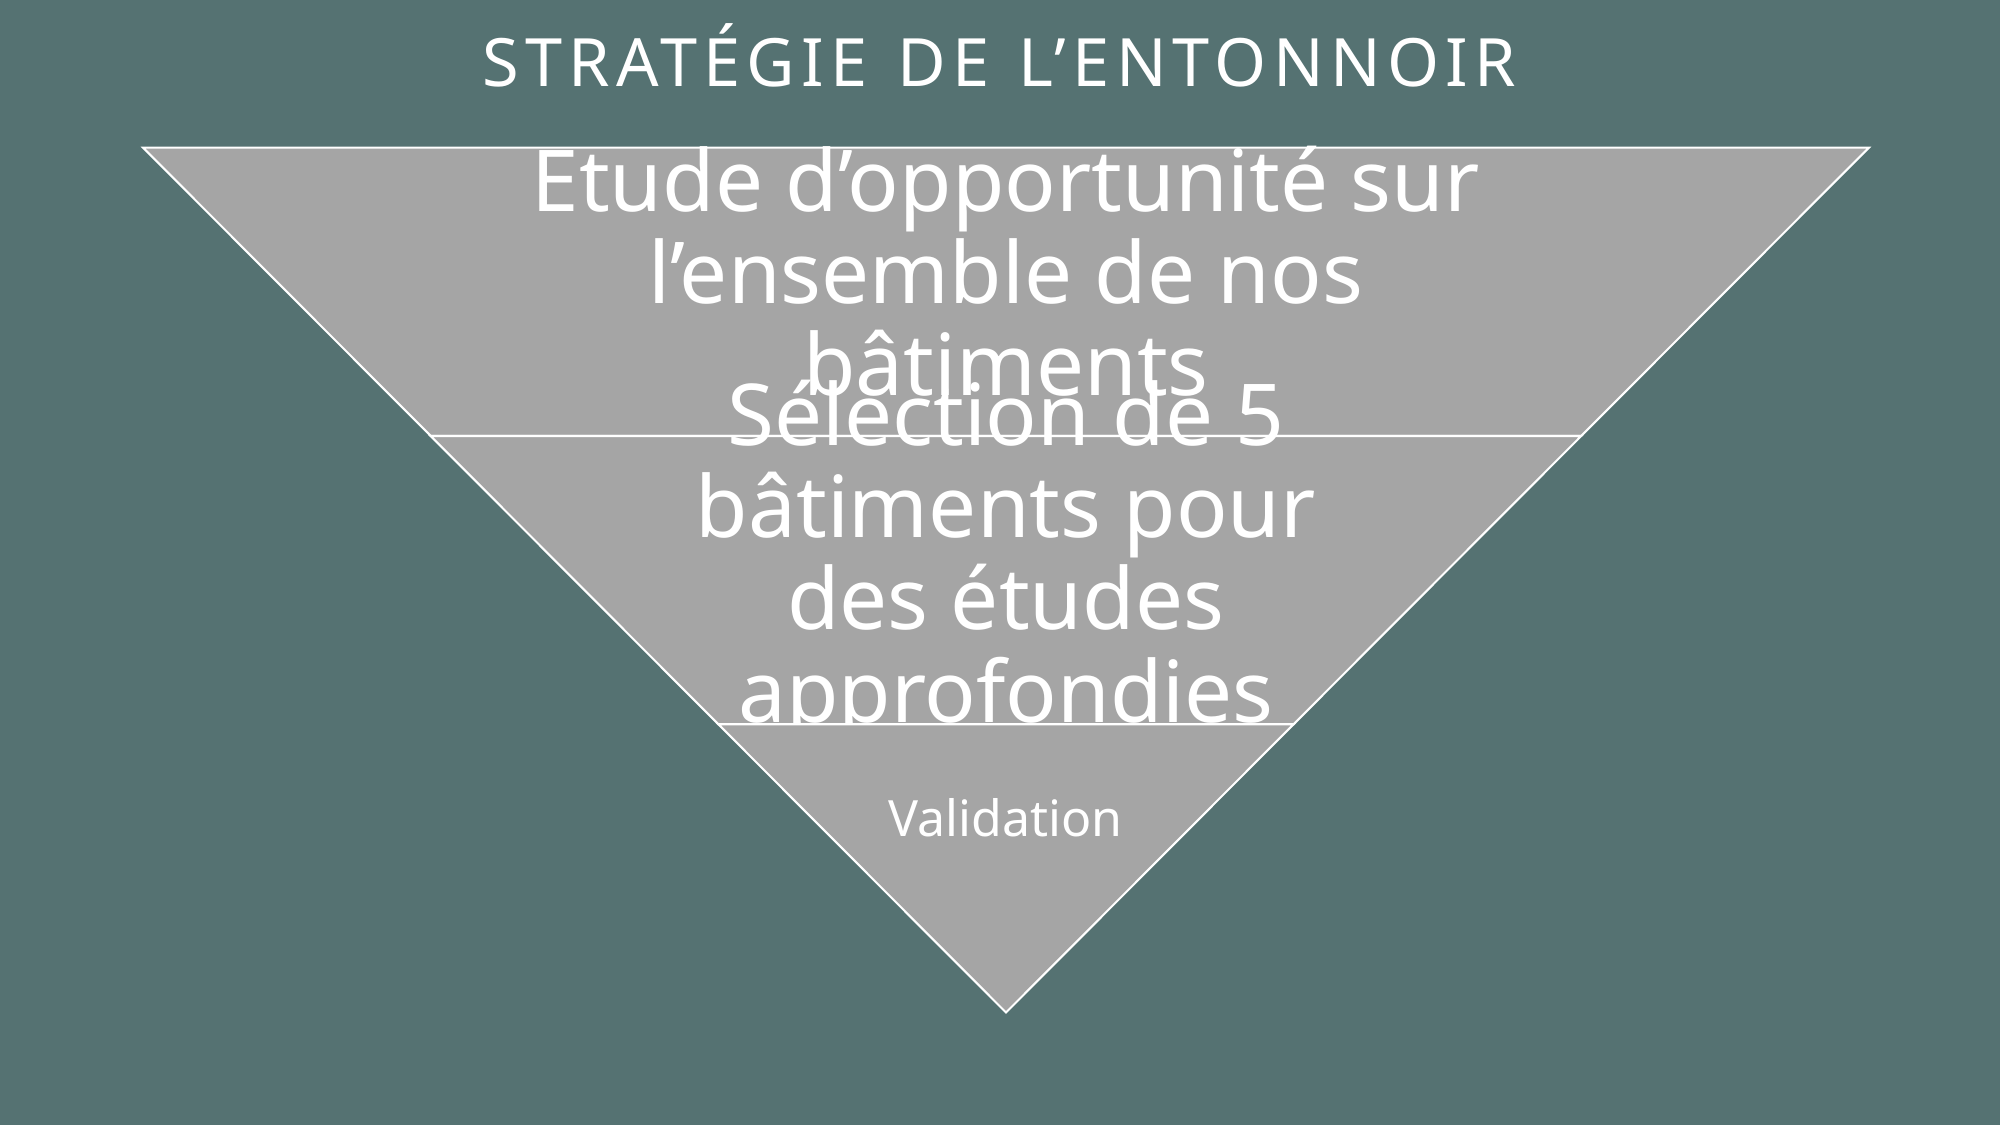

# Stratégie de l’entonnoir
Etude d’opportunité sur l’ensemble de nos bâtiments
Sélection de 5 bâtiments pour des études approfondies
Validation